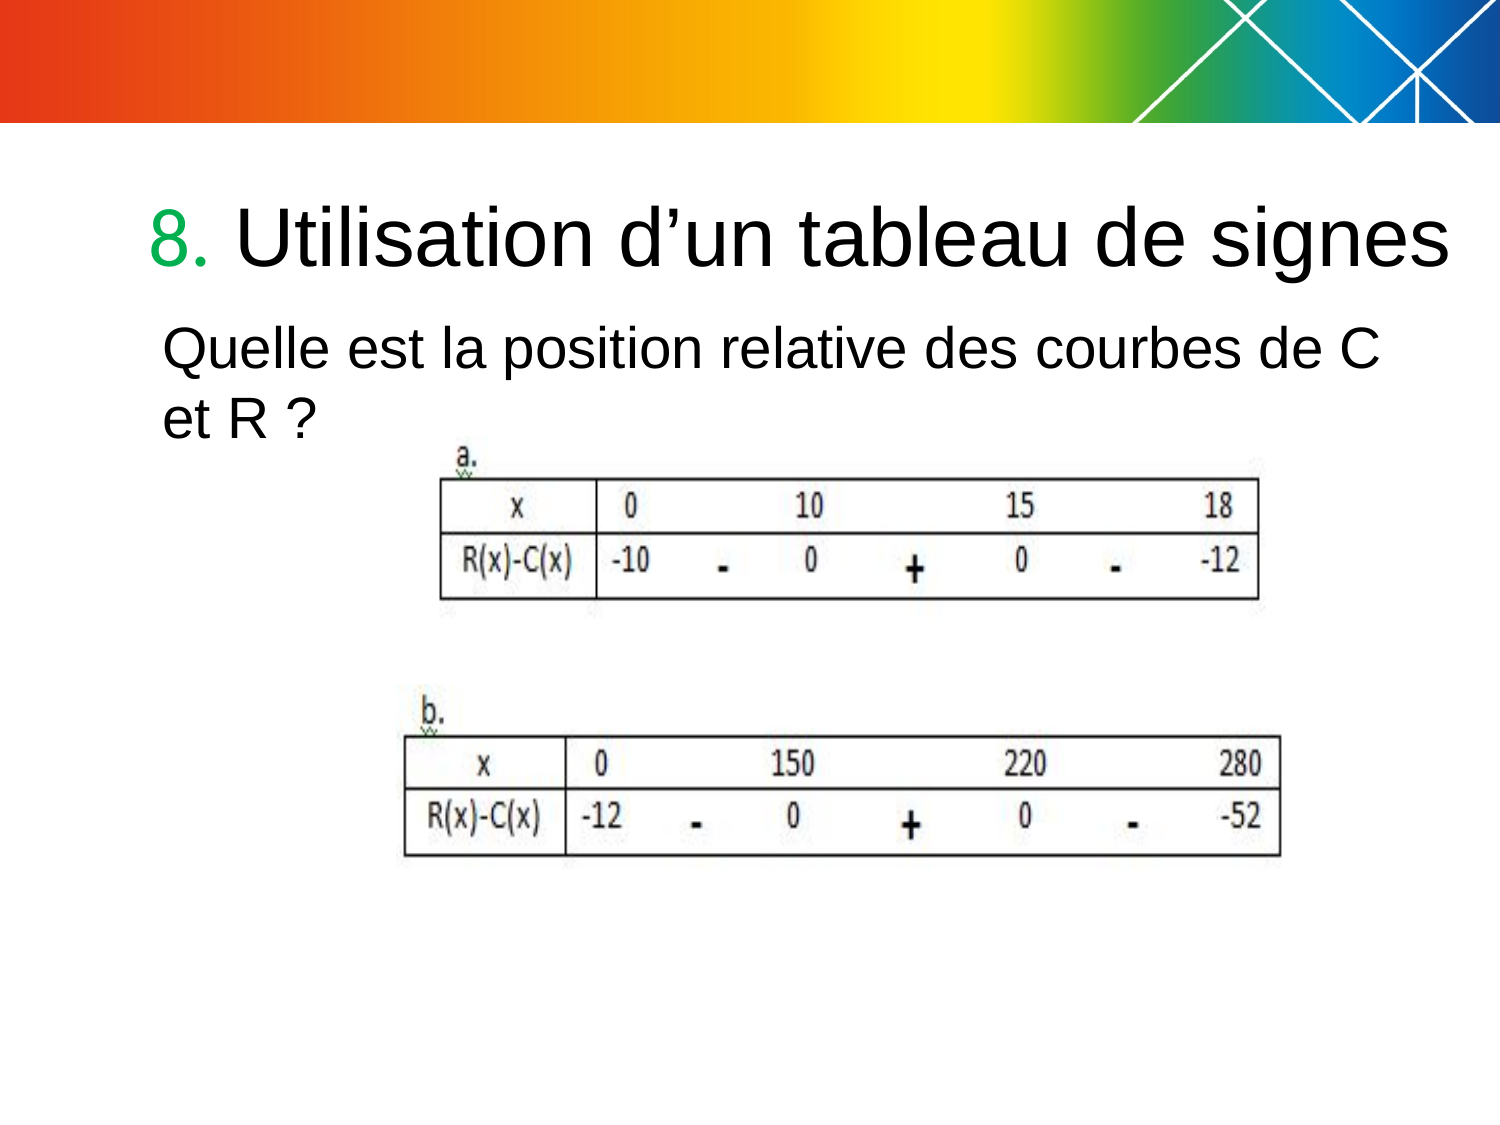

8. Utilisation d’un tableau de signes
Quelle est la position relative des courbes de C et R ?